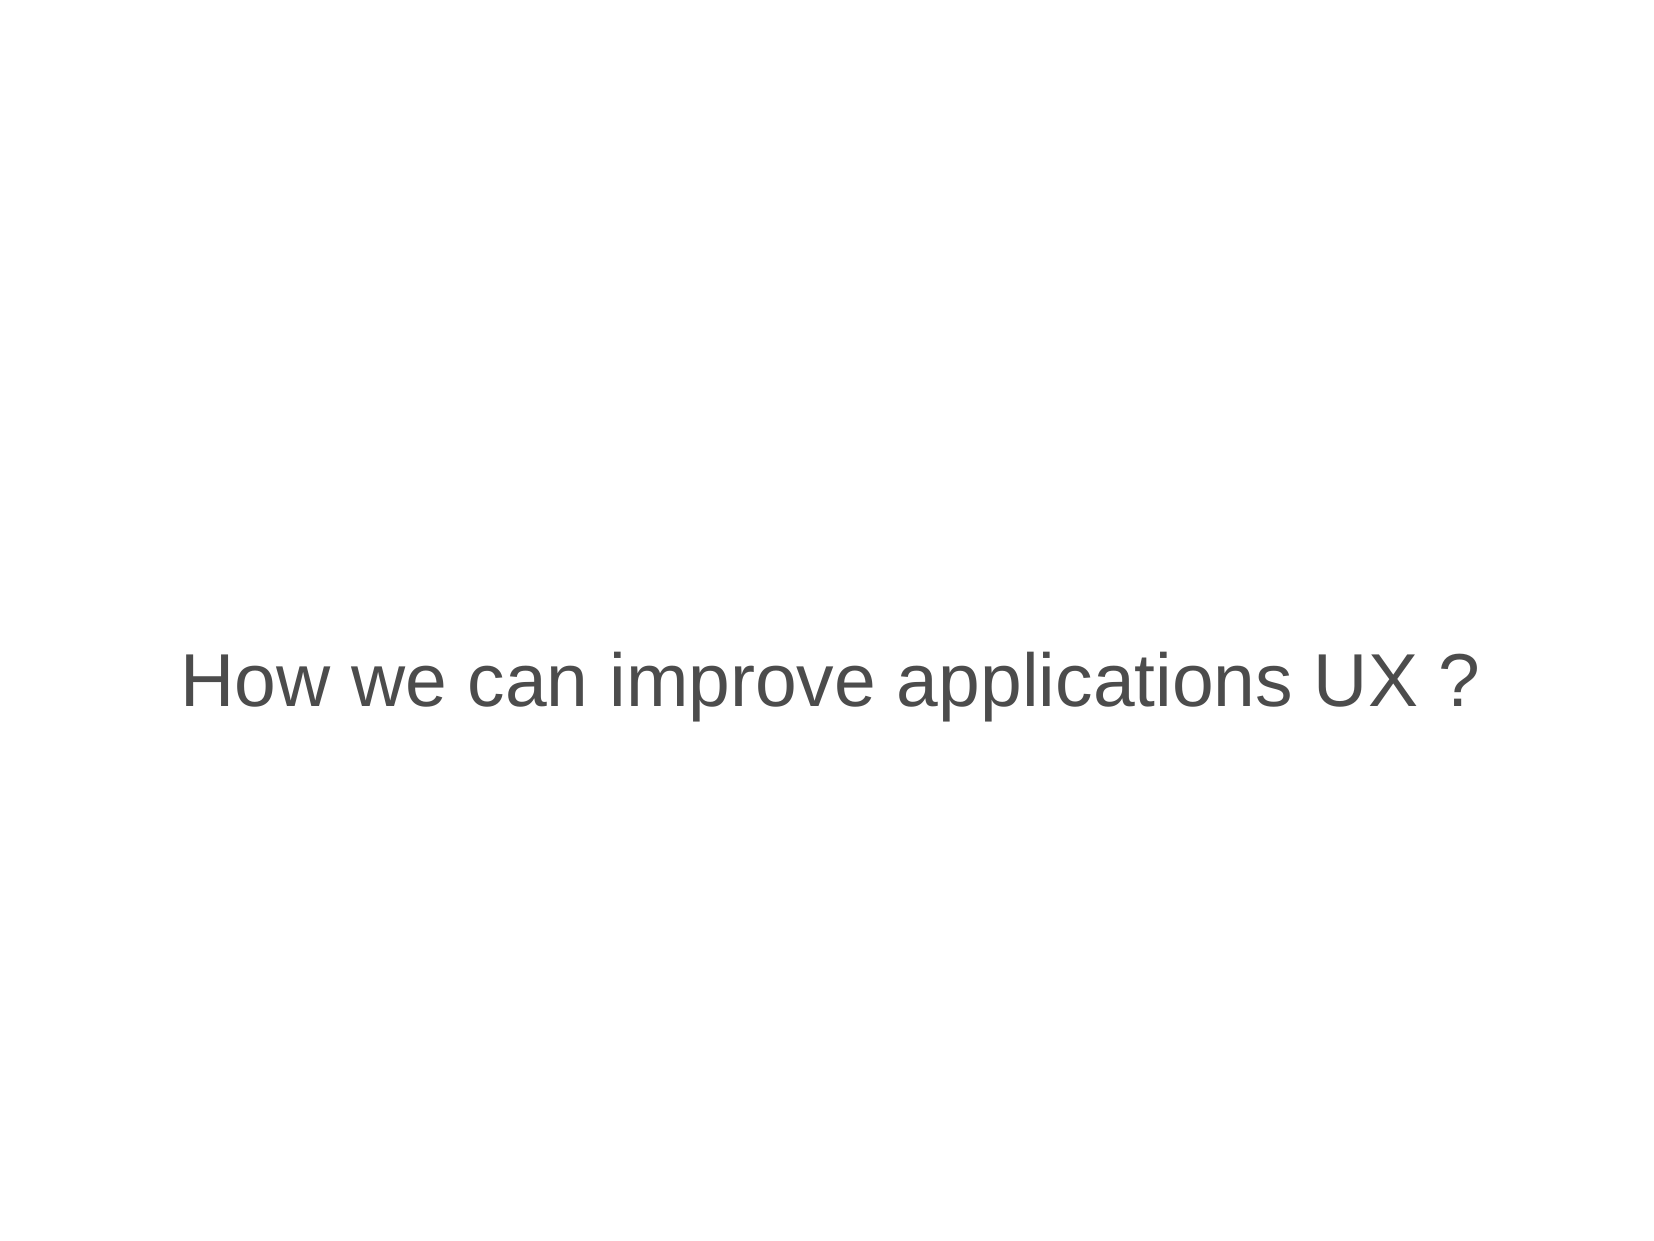

# How we can improve applications UX ?